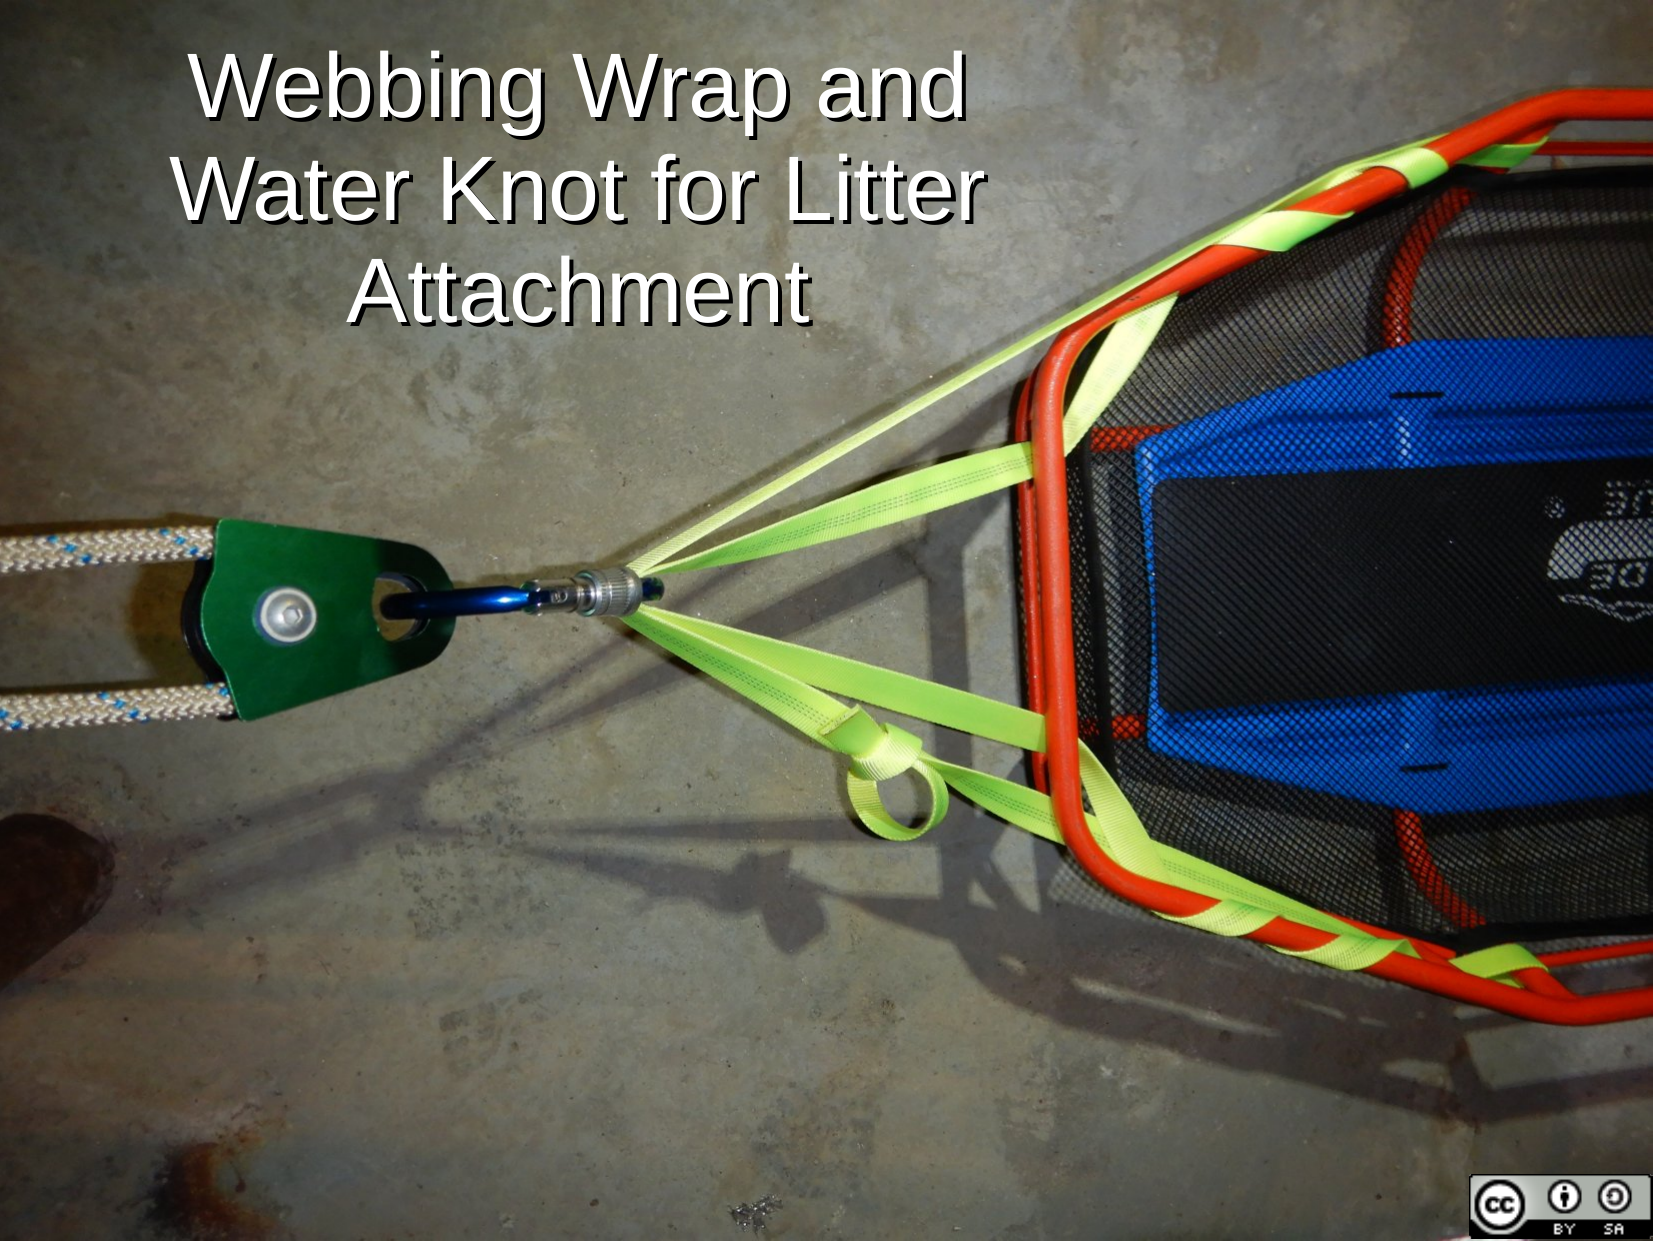

Webbing Wrap and Water Knot for Litter Attachment
#